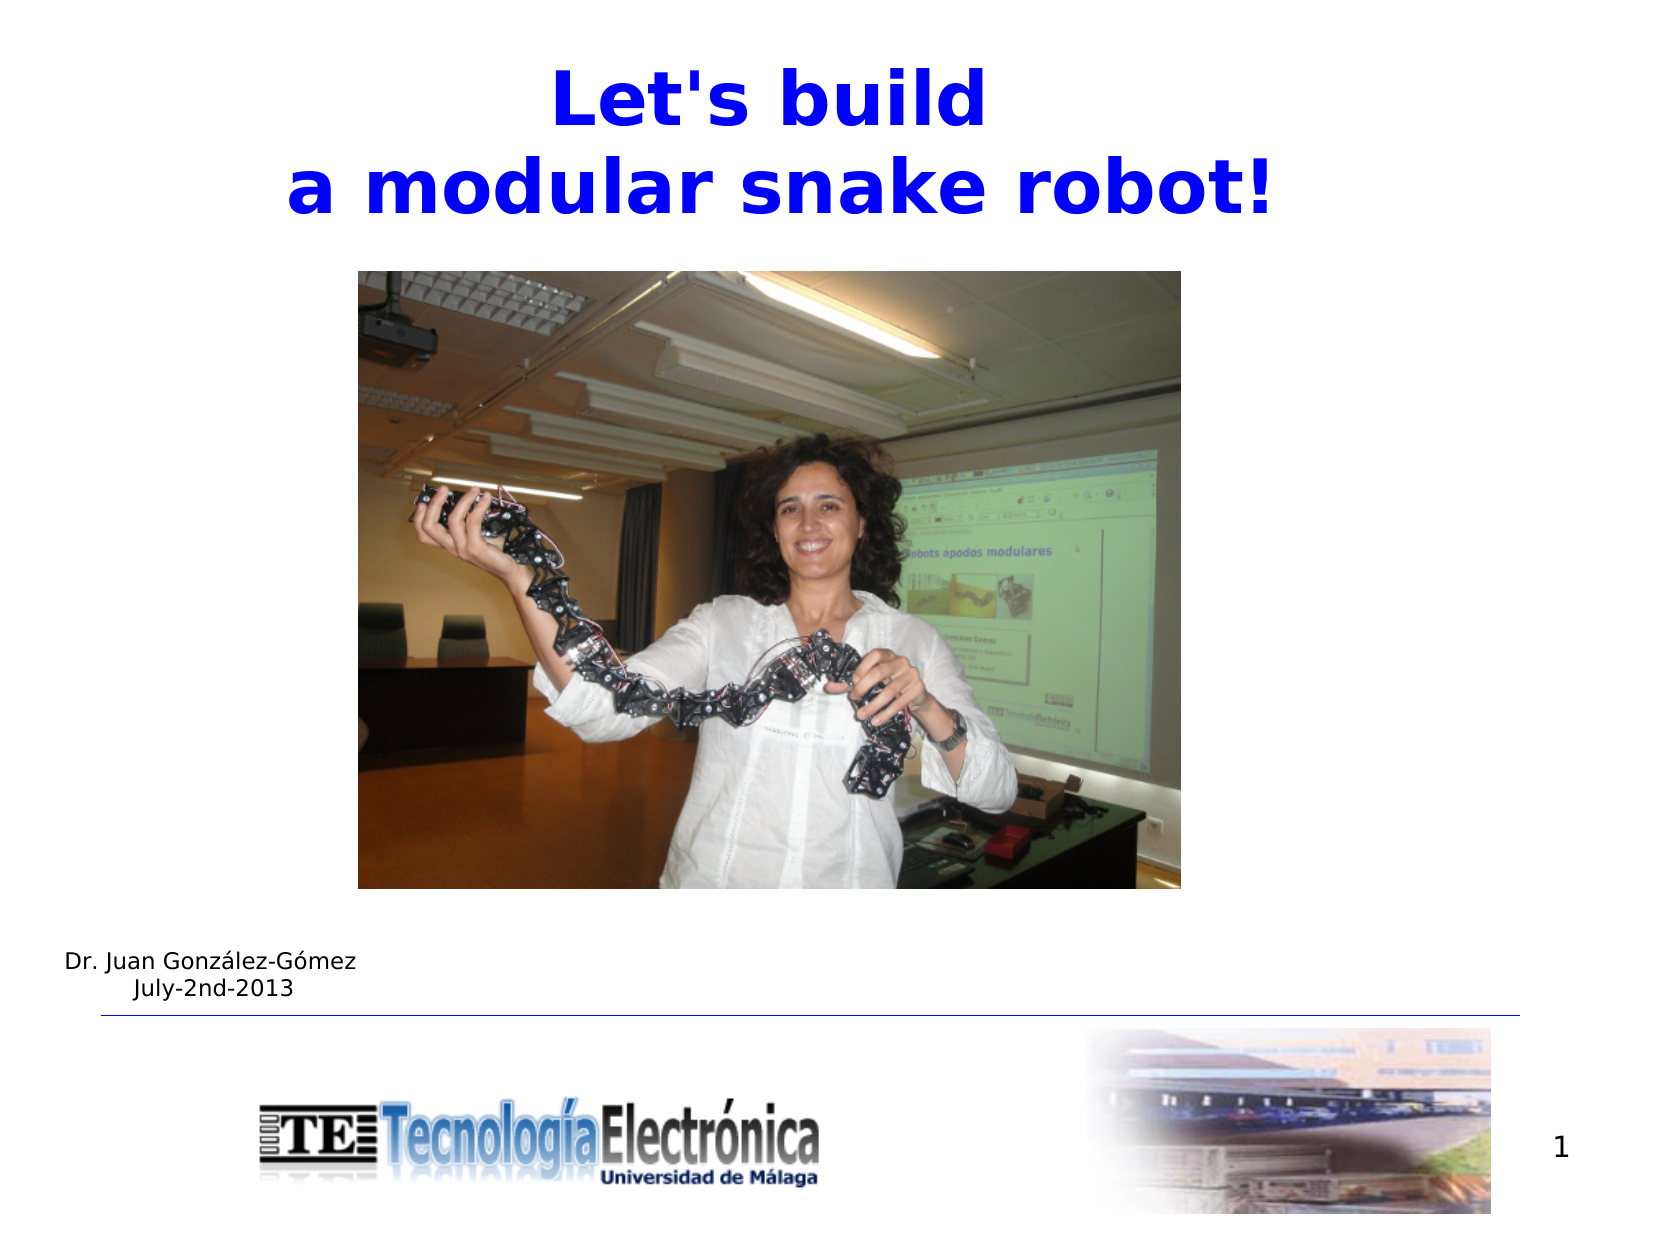

Let's build
a modular snake robot!
Dr. Juan González-Gómez
July-2nd-2013
1